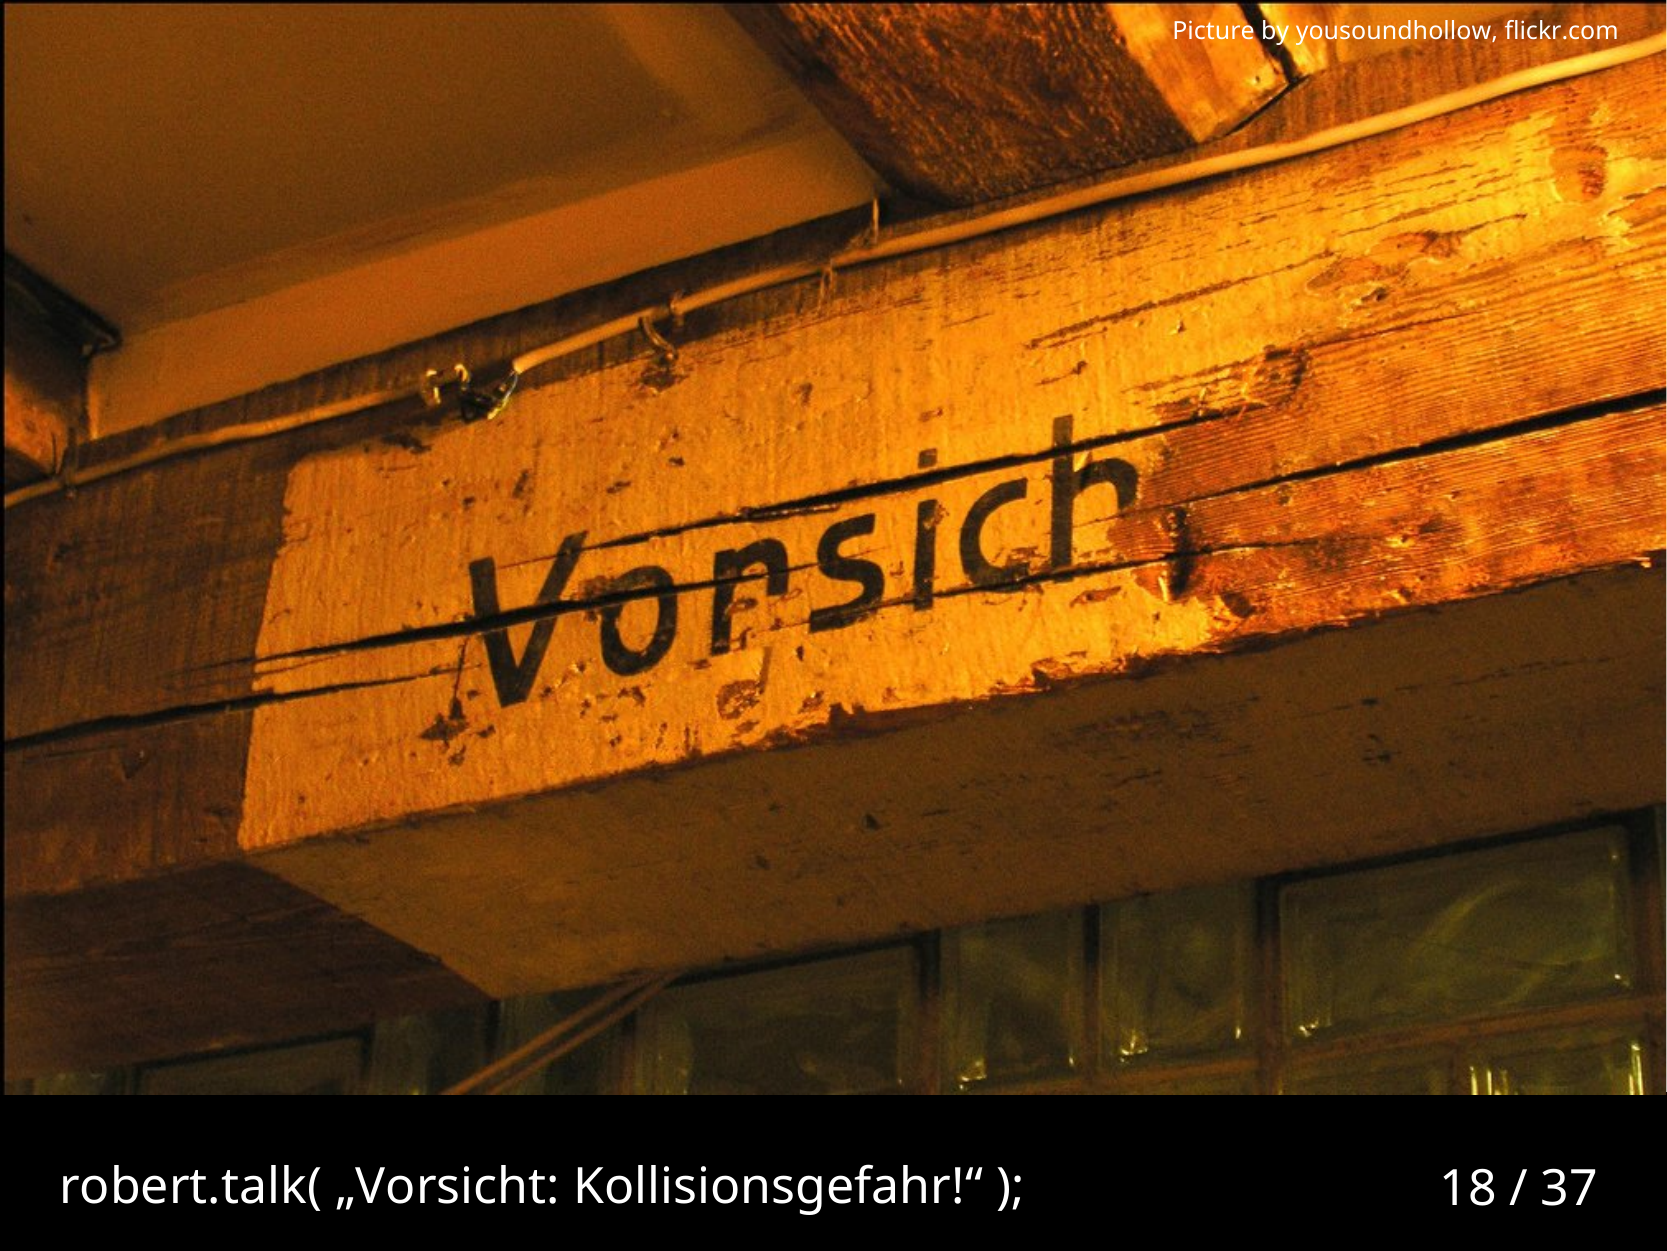

Picture by yousoundhollow, flickr.com
robert.talk( „Vorsicht: Kollisionsgefahr!“ );
18